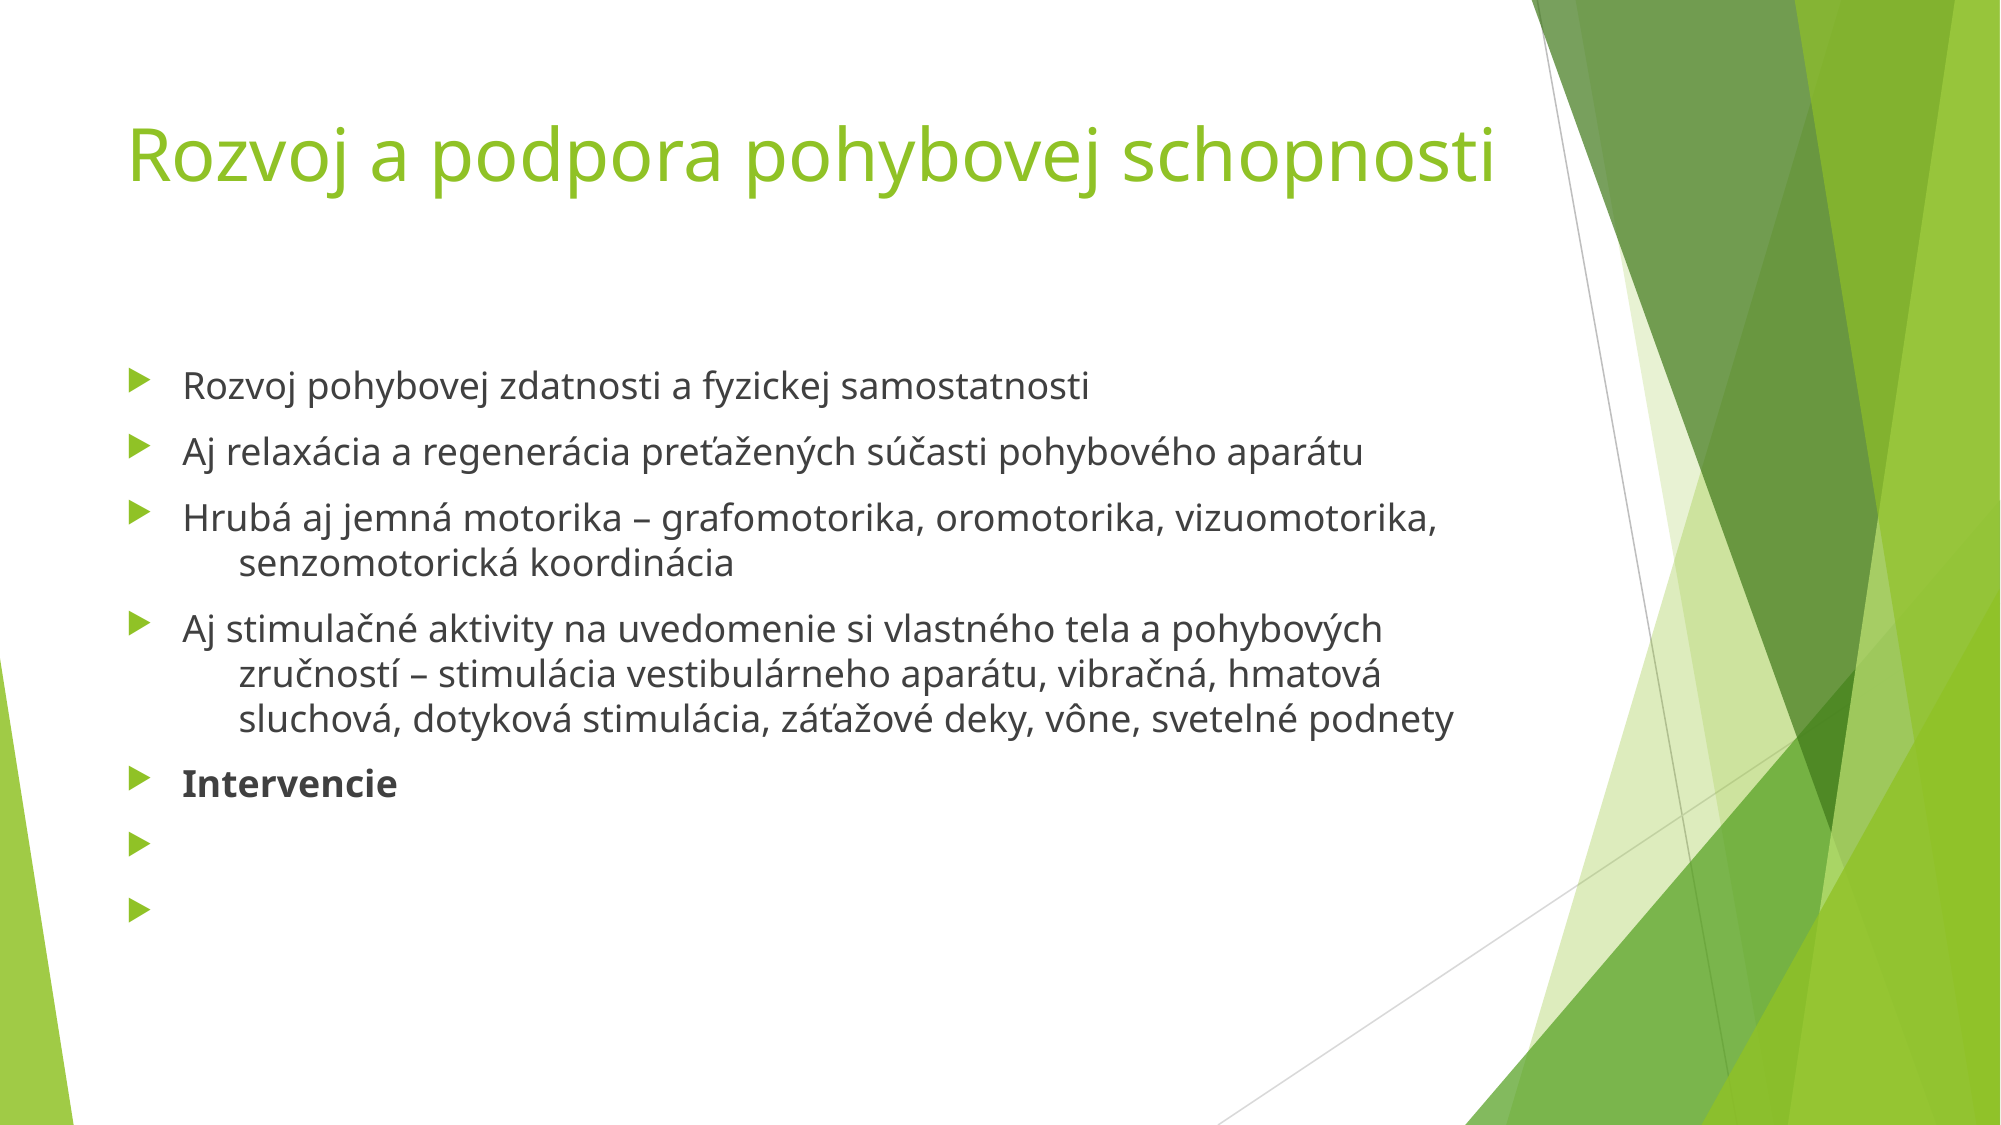

# Rozvoj a podpora pohybovej schopnosti
Rozvoj pohybovej zdatnosti a fyzickej samostatnosti
Aj relaxácia a regenerácia preťažených súčasti pohybového aparátu
Hrubá aj jemná motorika – grafomotorika, oromotorika, vizuomotorika, senzomotorická koordinácia
Aj stimulačné aktivity na uvedomenie si vlastného tela a pohybových zručností – stimulácia vestibulárneho aparátu, vibračná, hmatová sluchová, dotyková stimulácia, záťažové deky, vône, svetelné podnety
Intervencie